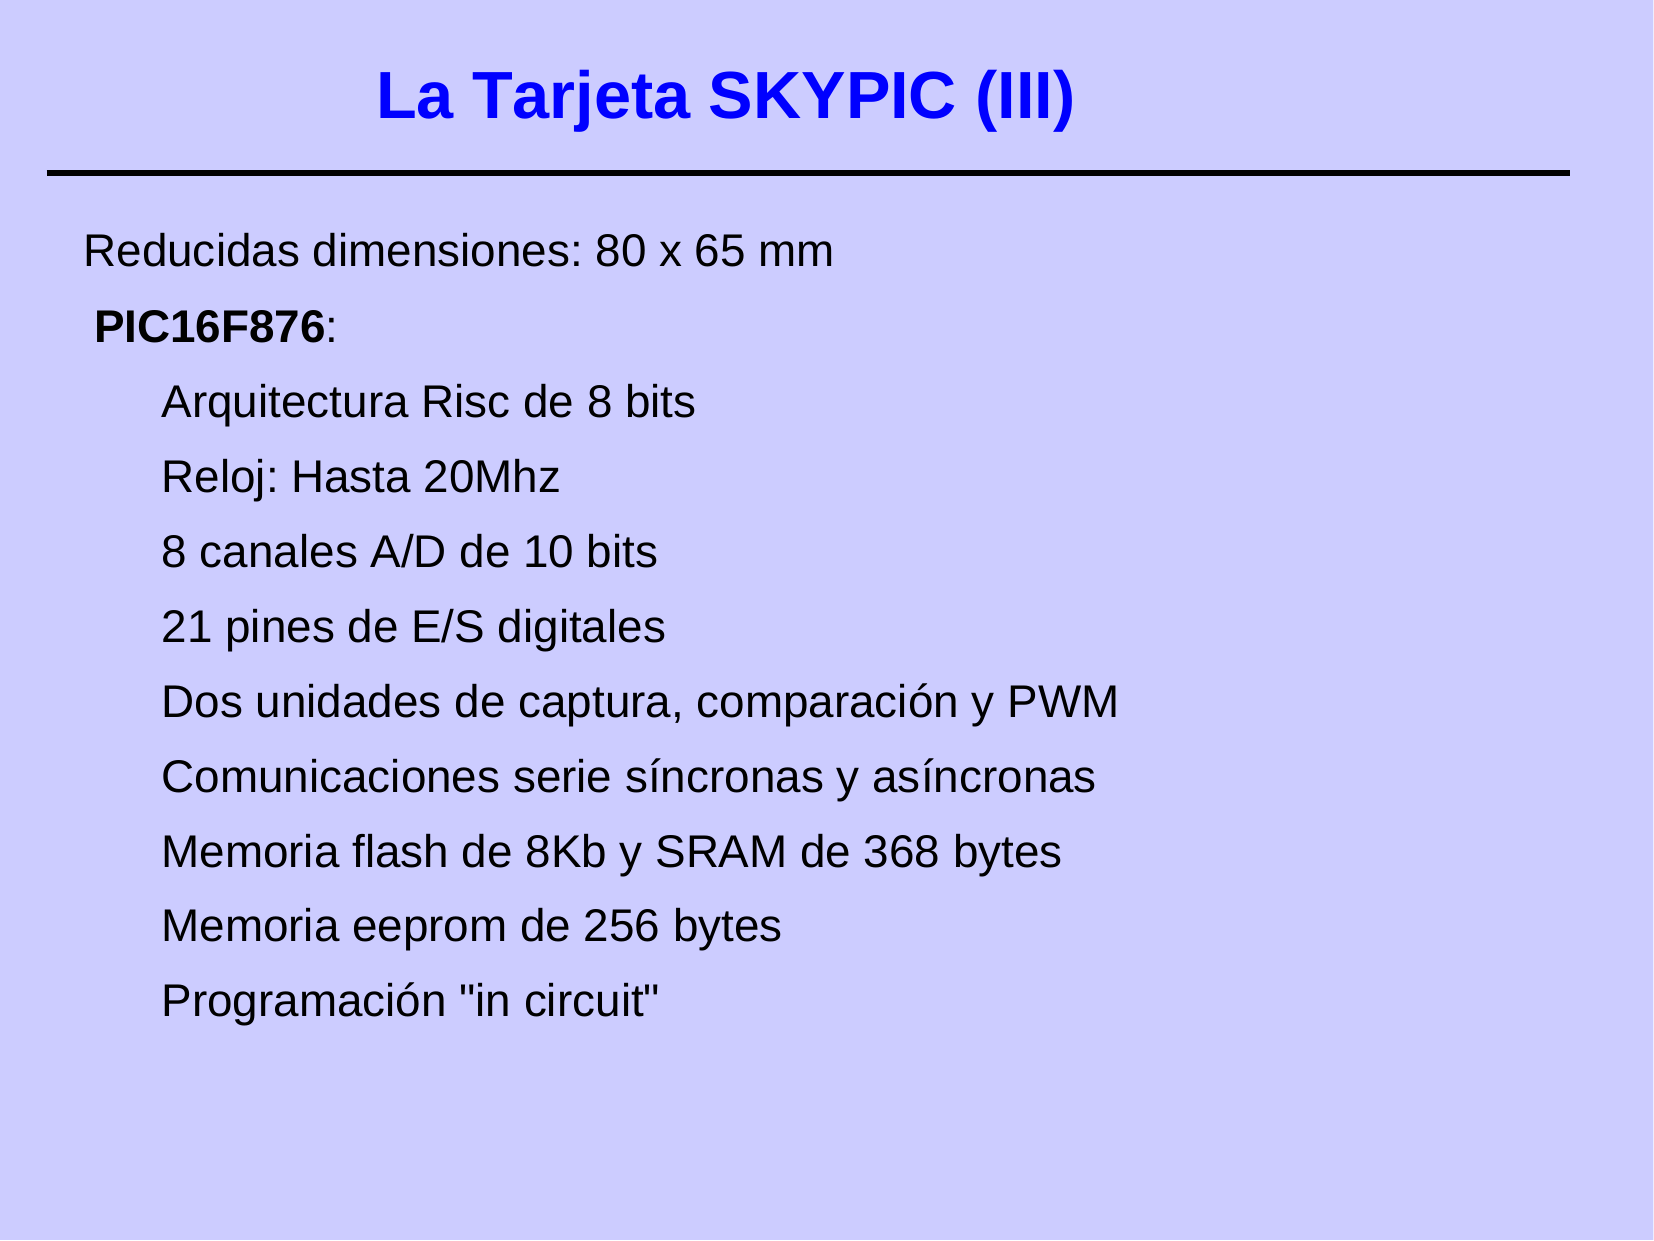

# La Tarjeta SKYPIC (III)
 Reducidas dimensiones: 80 x 65 mm
 PIC16F876:
Arquitectura Risc de 8 bits
Reloj: Hasta 20Mhz
8 canales A/D de 10 bits
21 pines de E/S digitales
Dos unidades de captura, comparación y PWM
Comunicaciones serie síncronas y asíncronas
Memoria flash de 8Kb y SRAM de 368 bytes
Memoria eeprom de 256 bytes
Programación "in circuit"